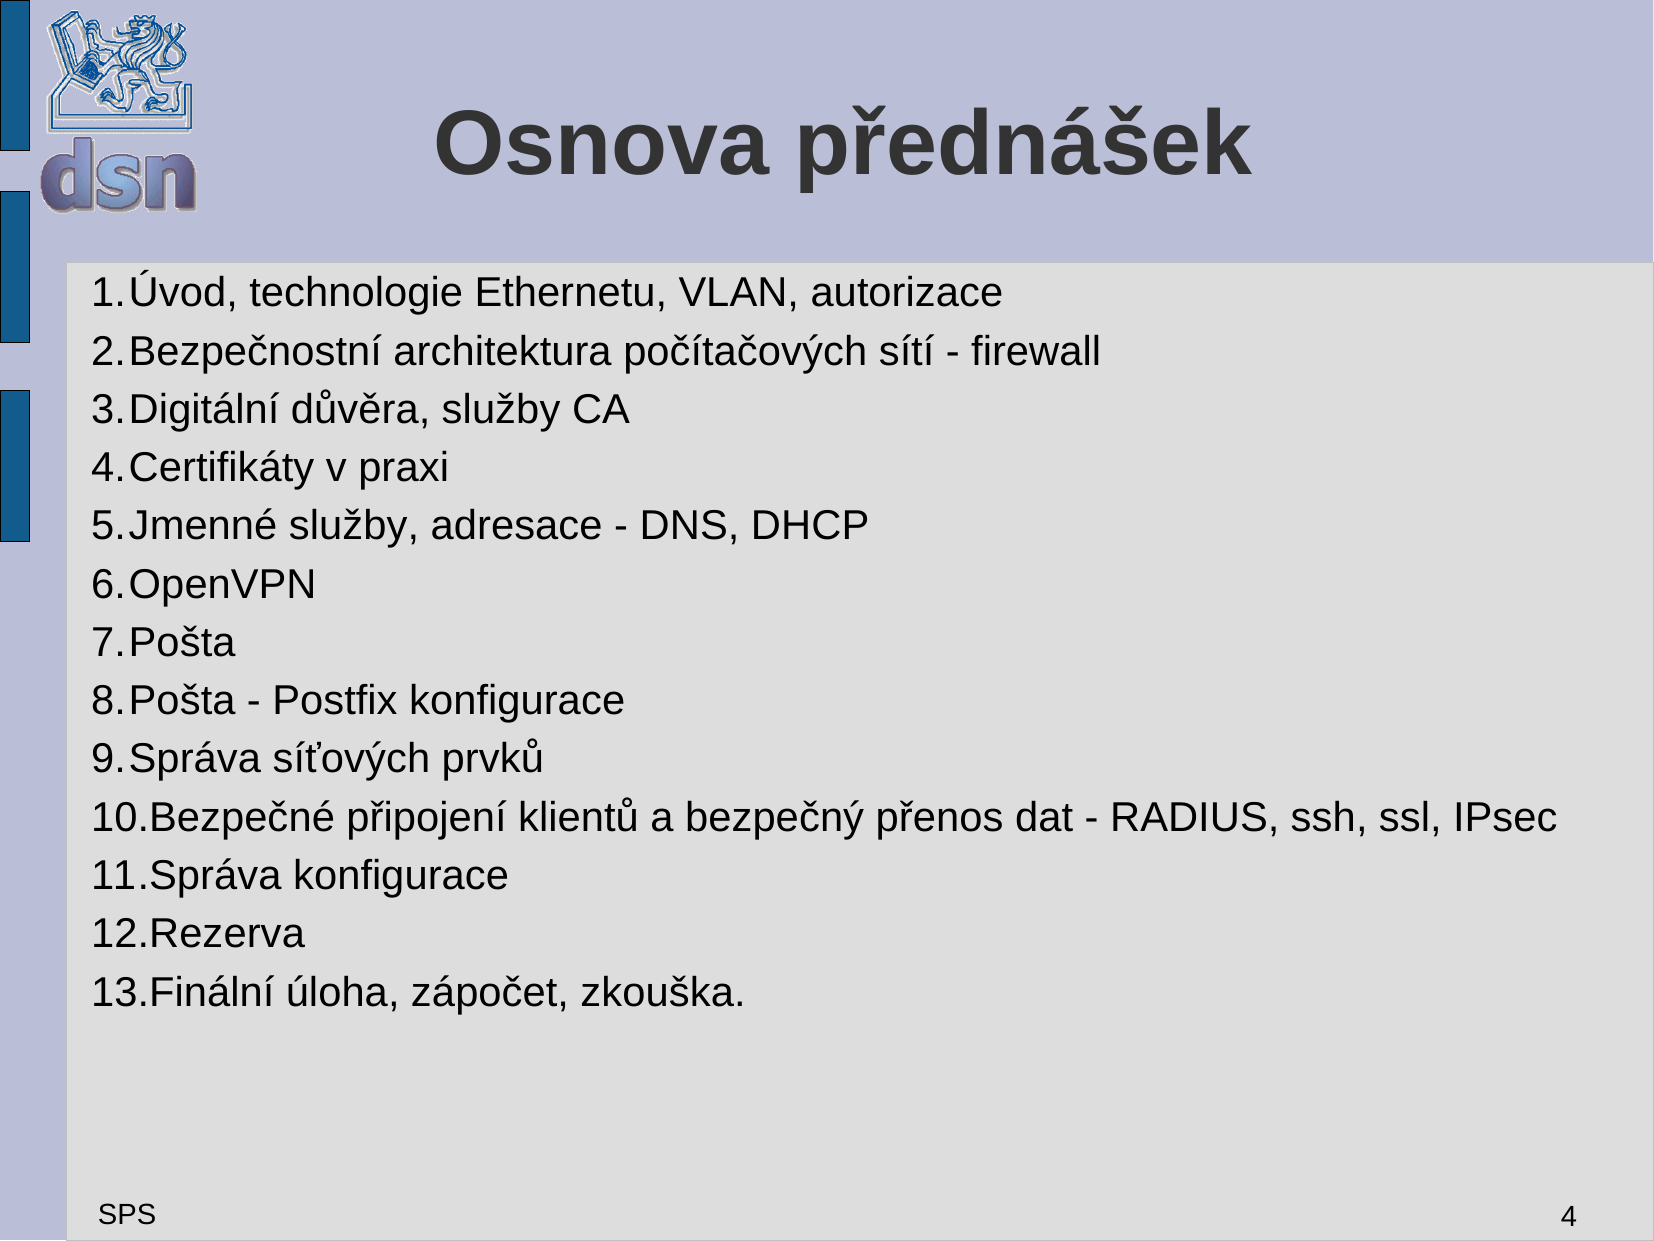

# Osnova přednášek
Úvod, technologie Ethernetu, VLAN, autorizace
Bezpečnostní architektura počítačových sítí - firewall
Digitální důvěra, služby CA
Certifikáty v praxi
Jmenné služby, adresace - DNS, DHCP
OpenVPN
Pošta
Pošta - Postfix konfigurace
Správa síťových prvků
Bezpečné připojení klientů a bezpečný přenos dat - RADIUS, ssh, ssl, IPsec
Správa konfigurace
Rezerva
Finální úloha, zápočet, zkouška.